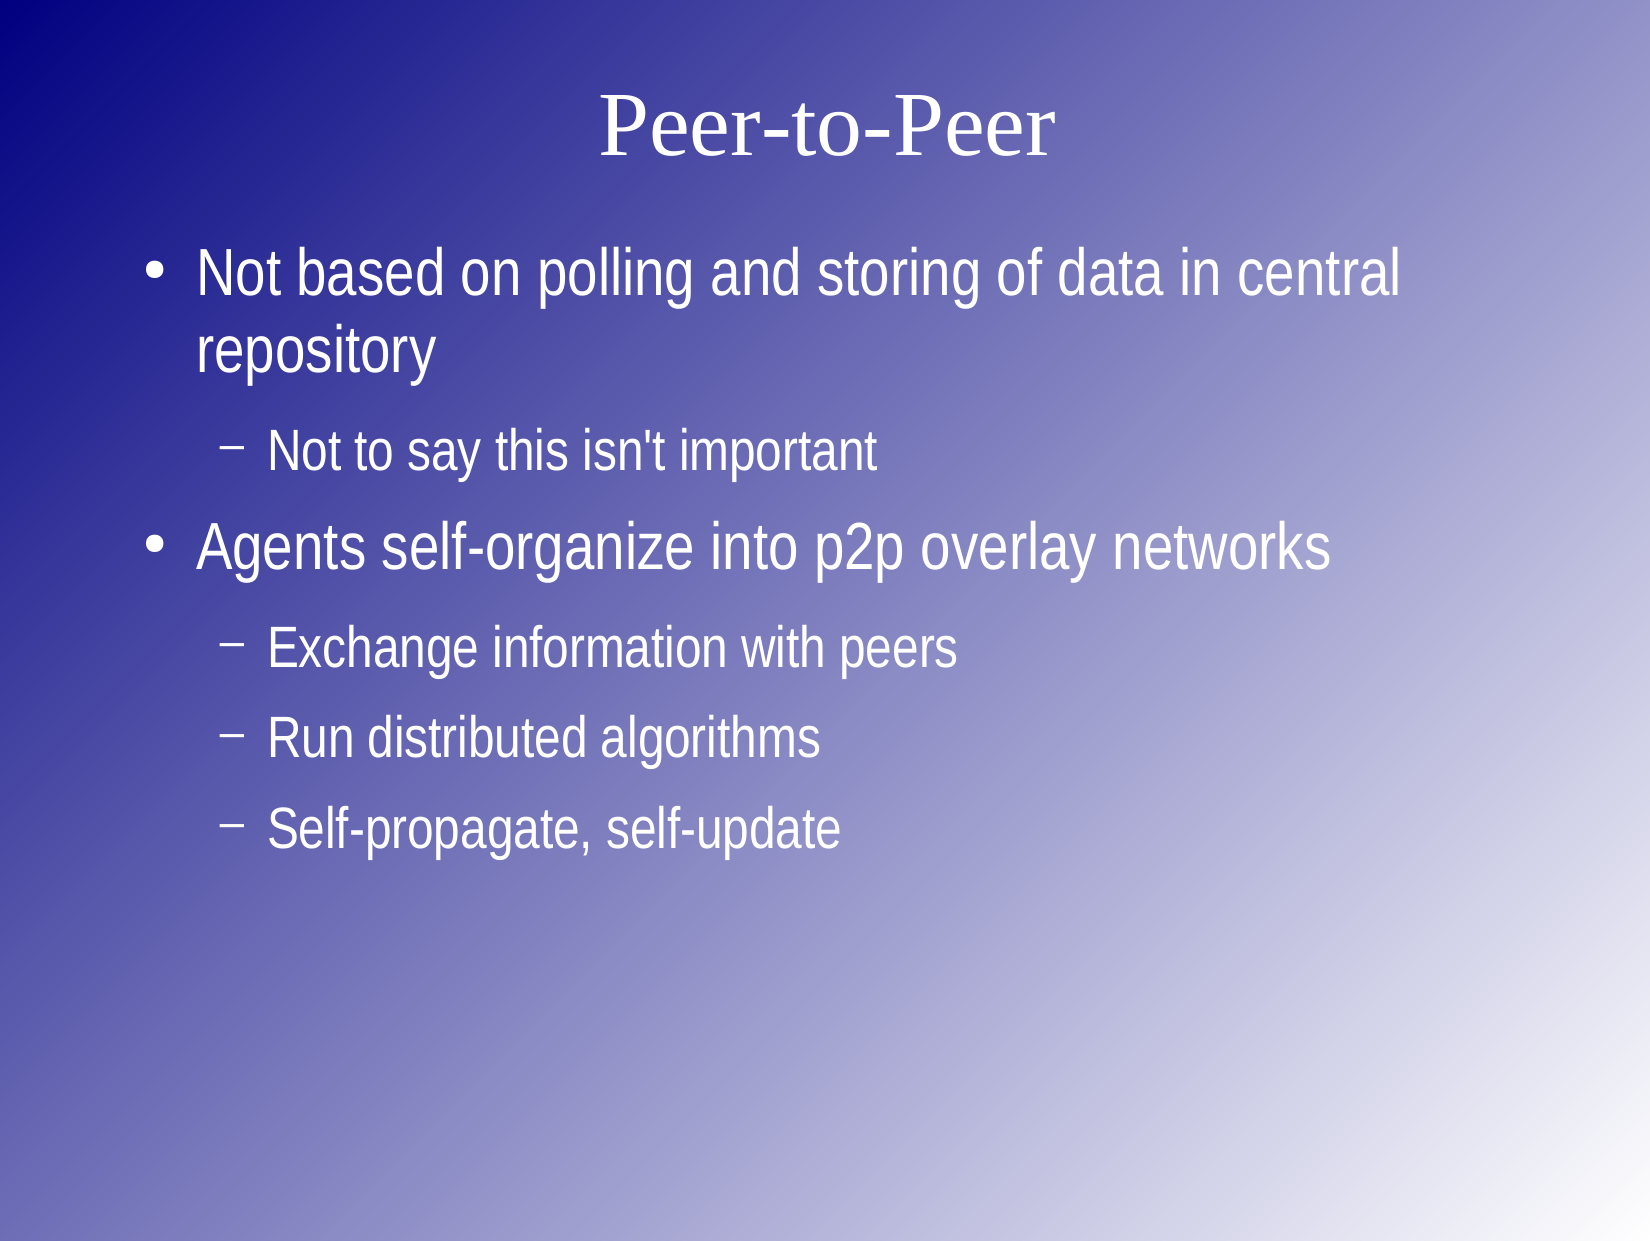

# Peer-to-Peer
Not based on polling and storing of data in central repository
Not to say this isn't important
Agents self-organize into p2p overlay networks
Exchange information with peers
Run distributed algorithms
Self-propagate, self-update